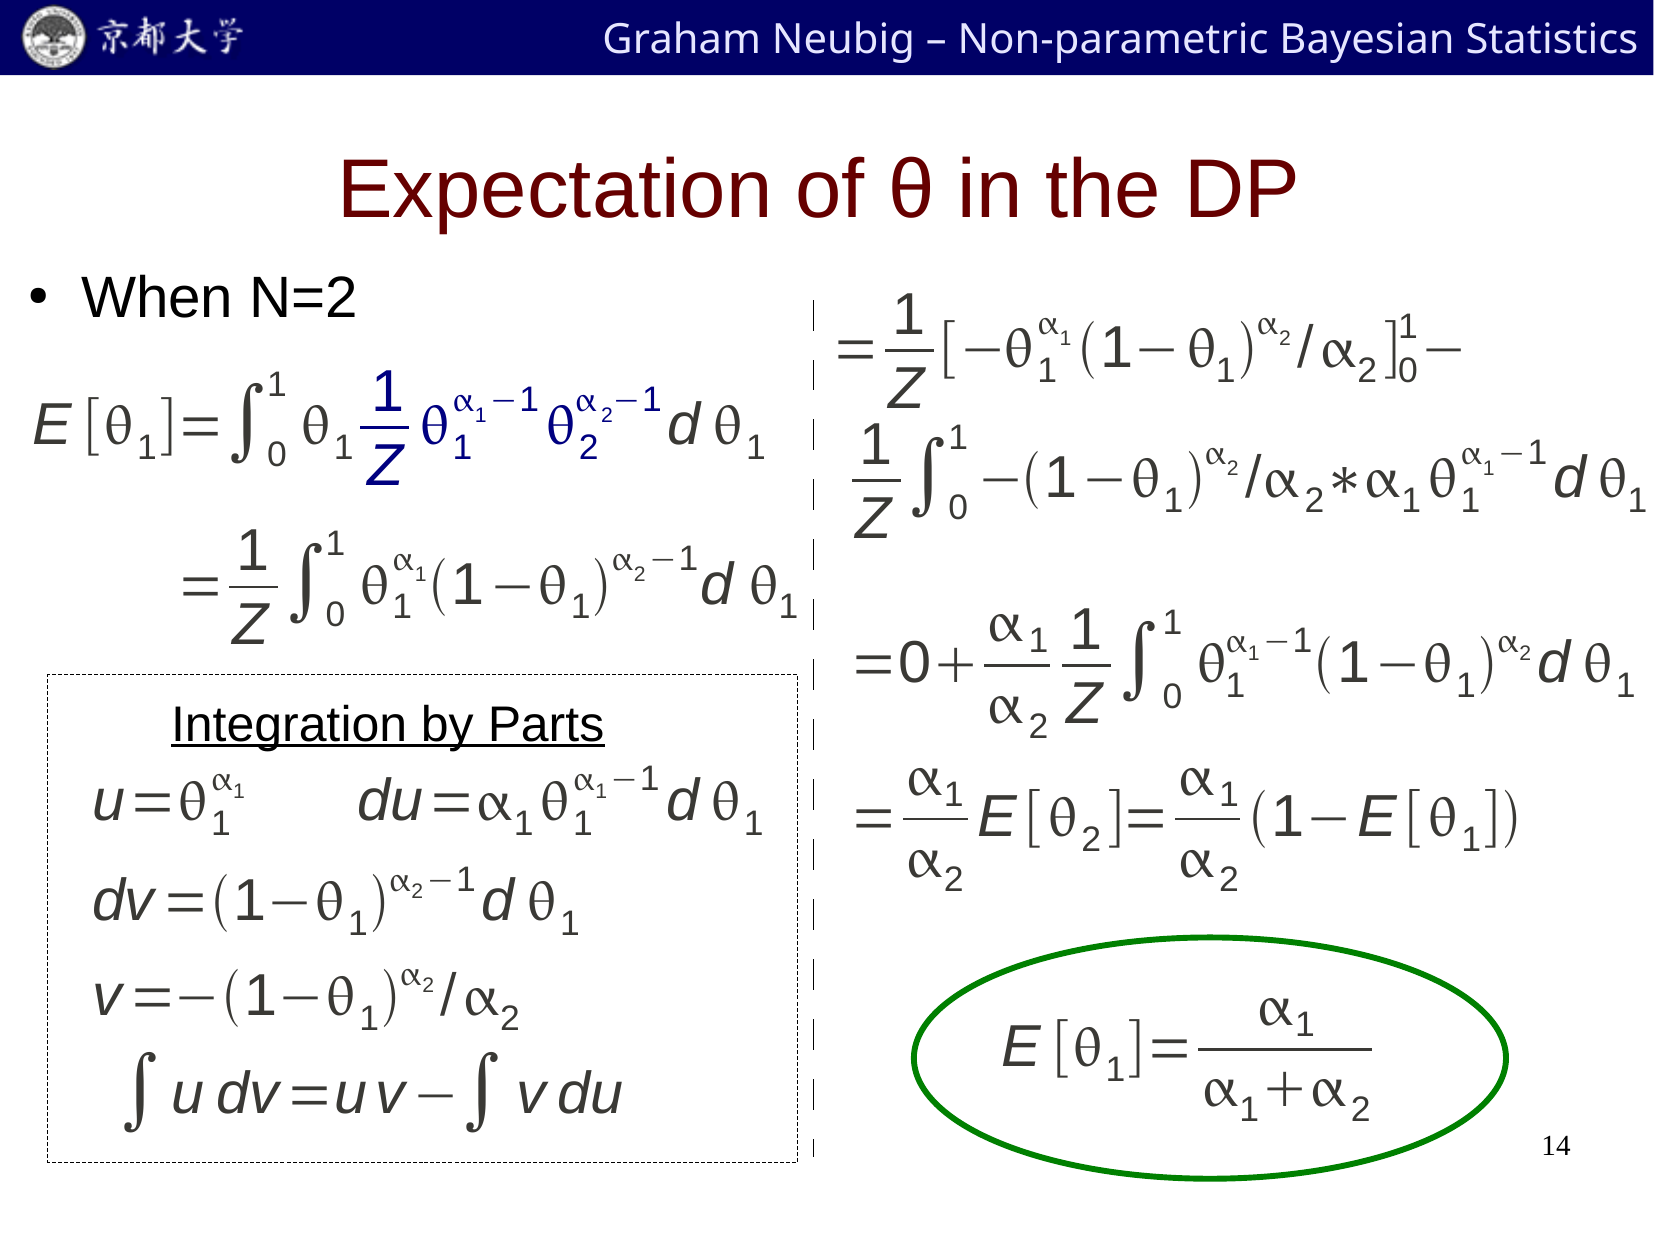

# Expectation of θ in the DP
When N=2
Integration by Parts
14